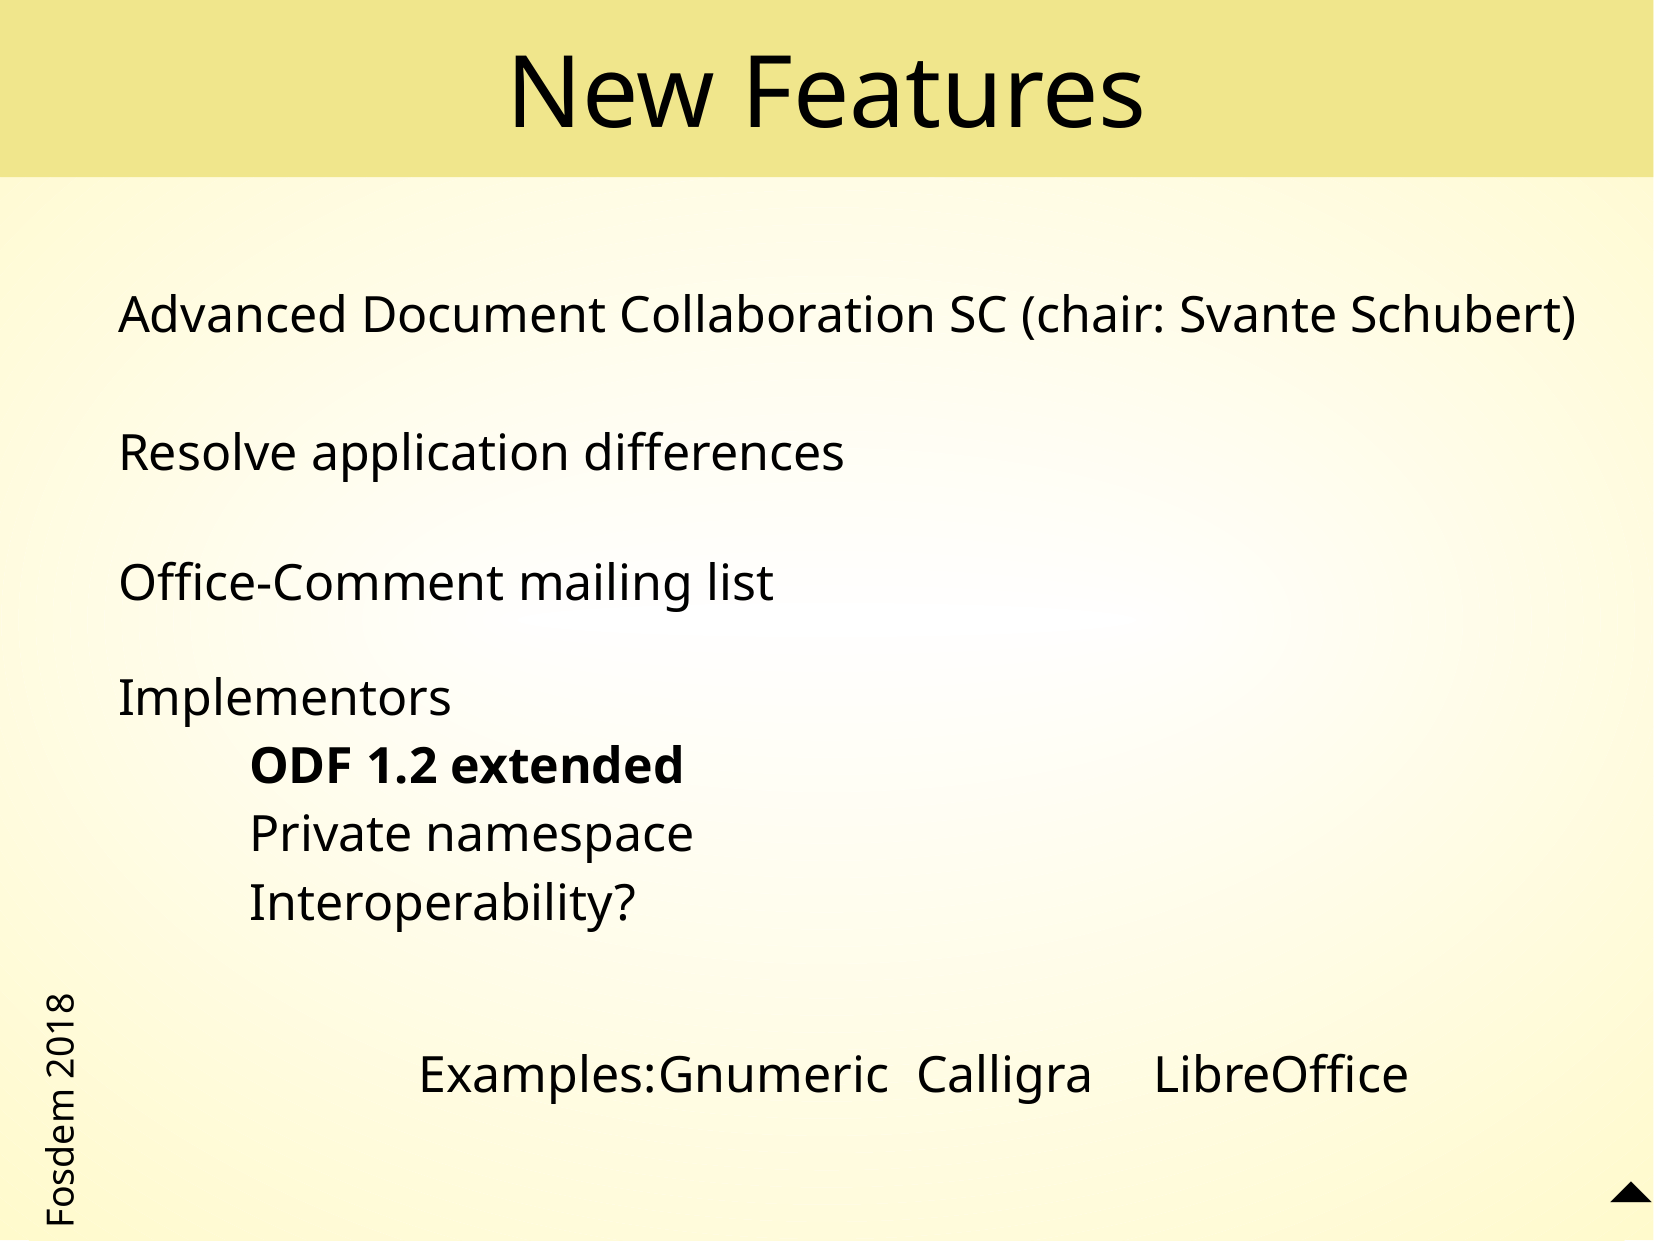

# New Features
Advanced Document Collaboration SC (chair: Svante Schubert)
Resolve application differences
Office-Comment mailing list
Implementors
 ODF 1.2 extended
 Private namespace
 Interoperability?
Fosdem 2018
Examples:
Gnumeric
Calligra
LibreOffice
⏶